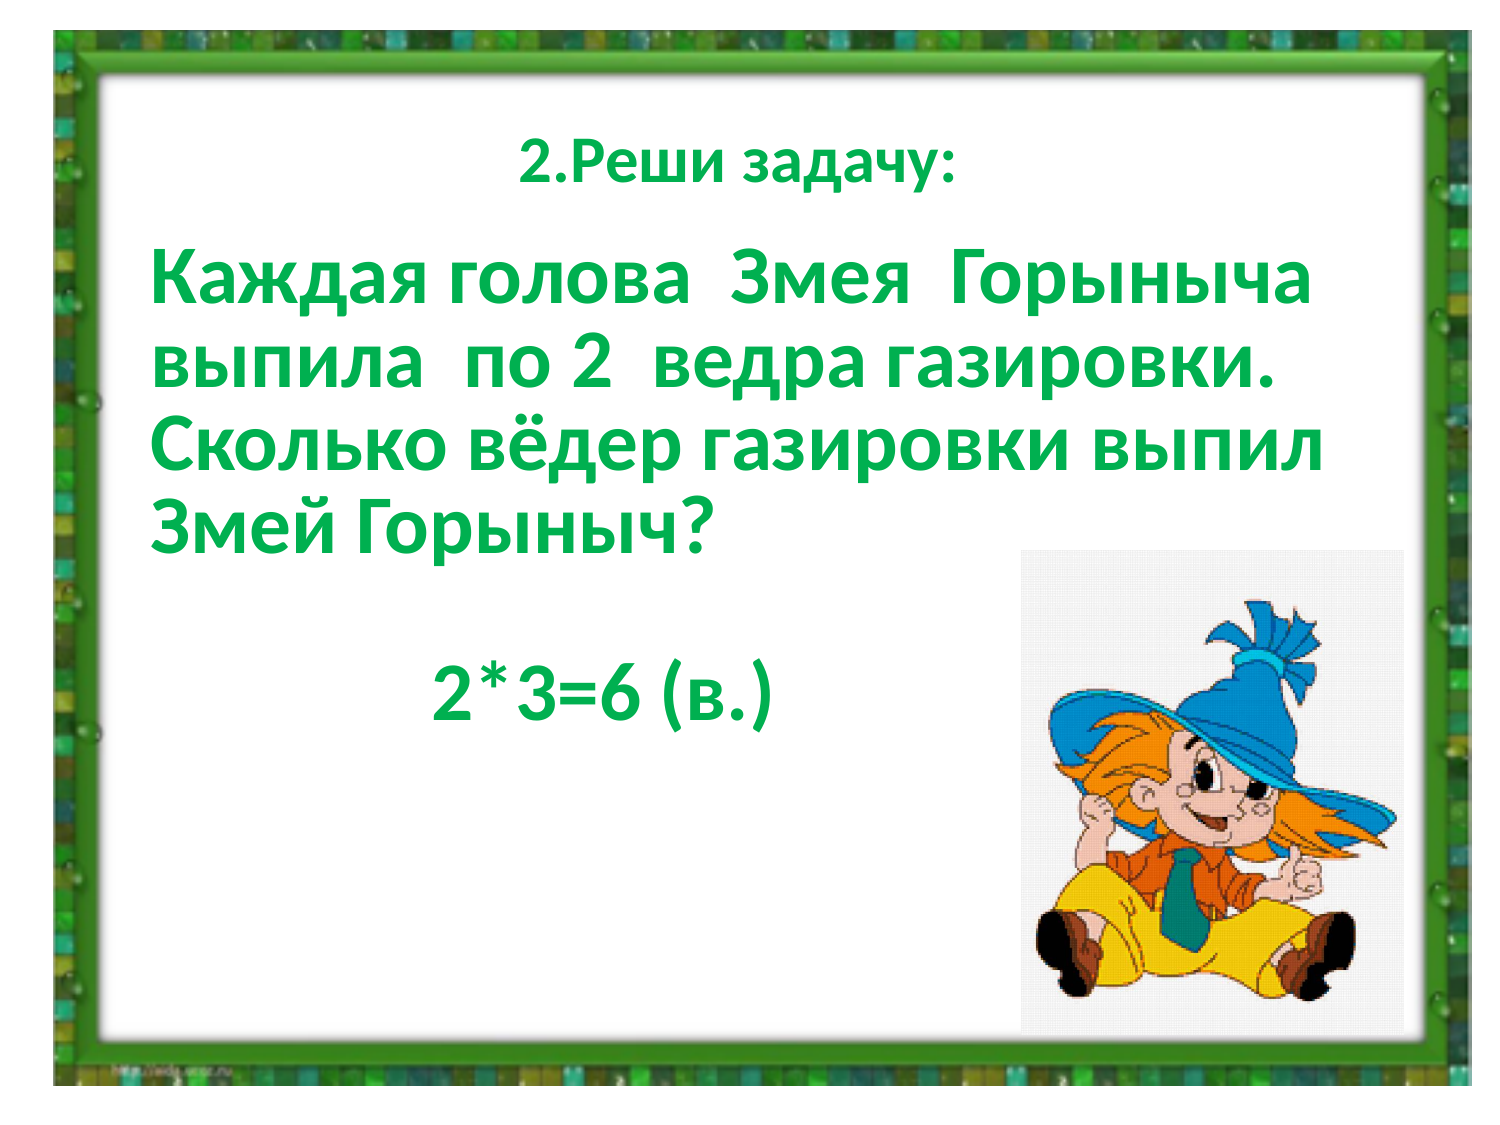

2.Реши задачу:
Каждая голова Змея Горыныча выпила по 2 ведра газировки. Сколько вёдер газировки выпил Змей Горыныч?
 2*3=6 (в.)
# К